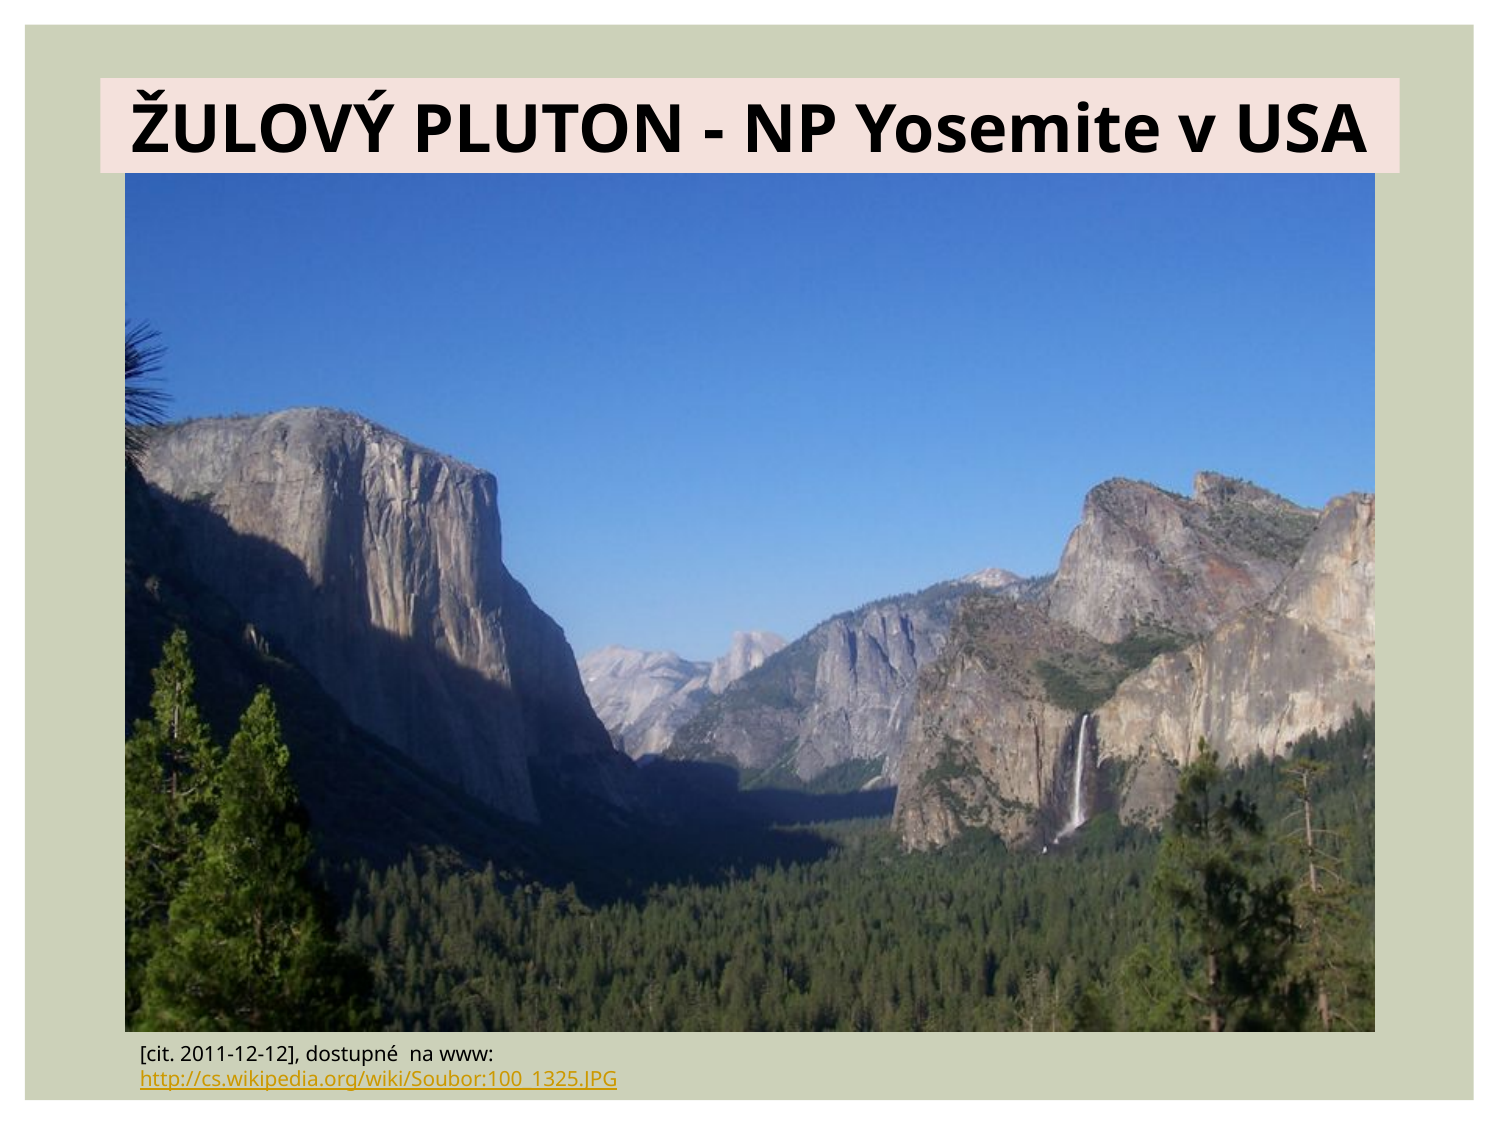

ŽULOVÝ PLUTON - NP Yosemite v USA
[cit. 2011-12-12], dostupné na www:
http://cs.wikipedia.org/wiki/Soubor:100_1325.JPG